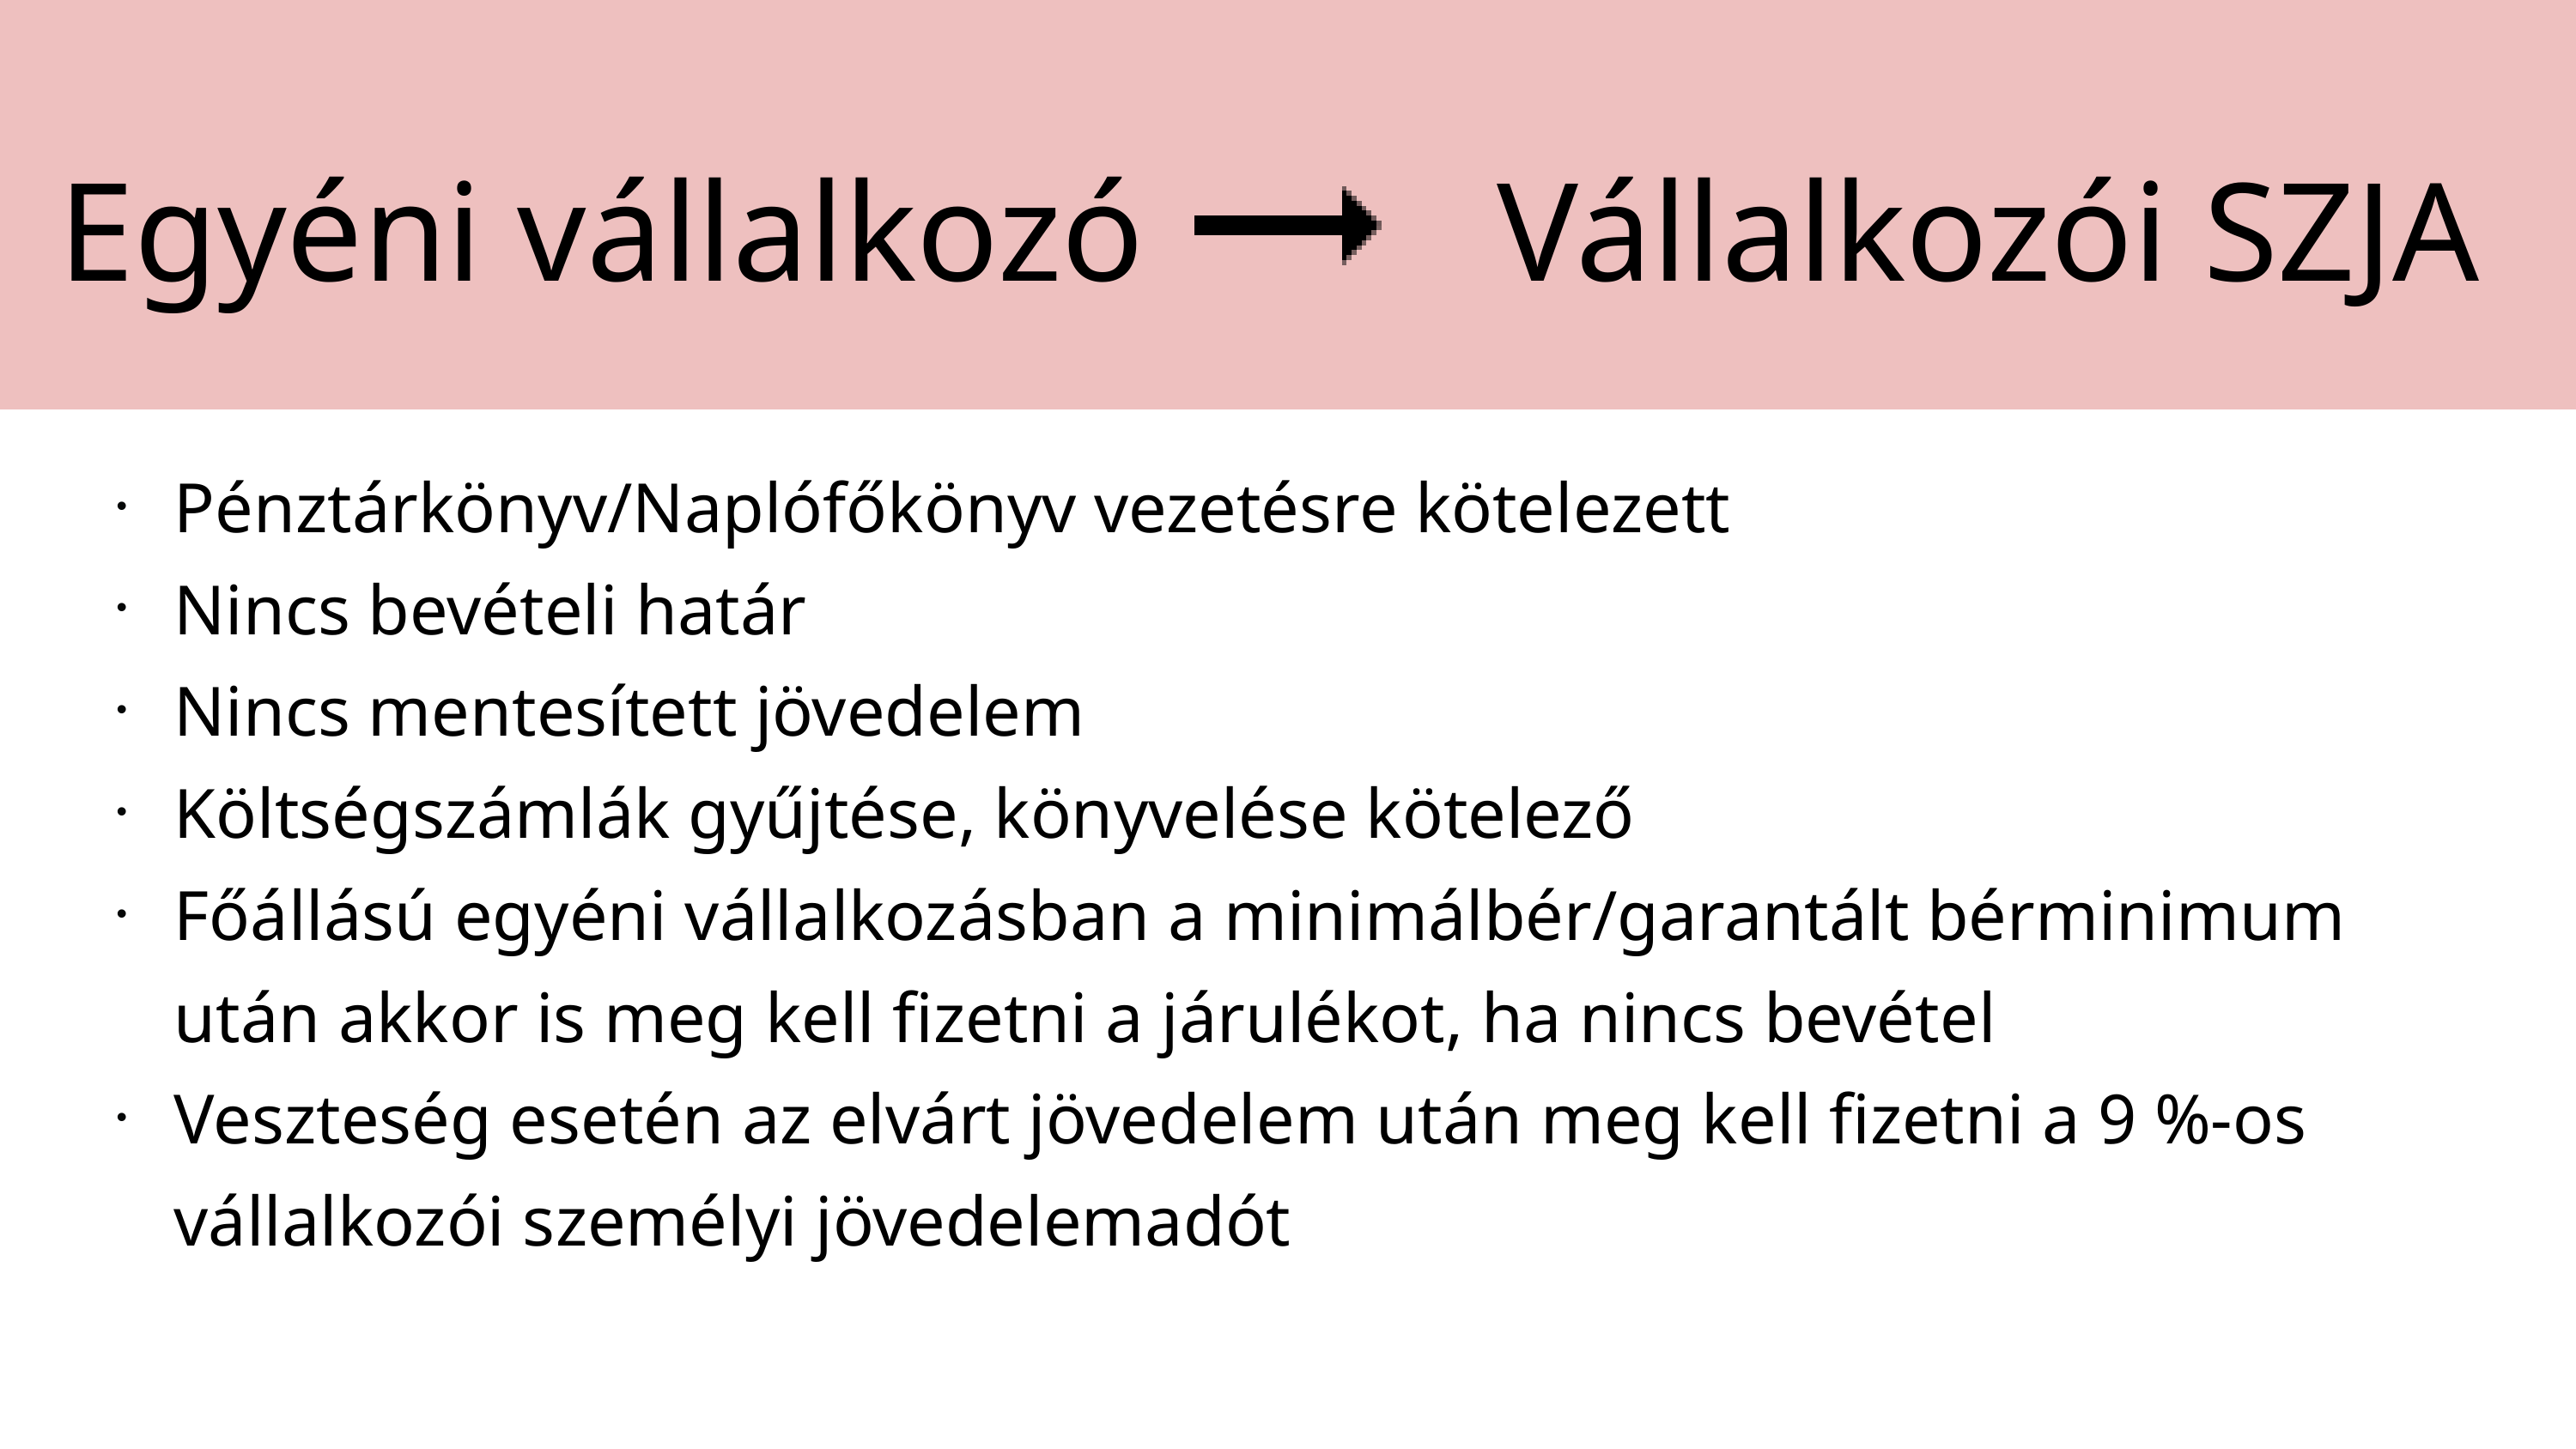

Egyéni vállalkozó Vállalkozói SZJA
Pénztárkönyv/Naplófőkönyv vezetésre kötelezett
Nincs bevételi határ
Nincs mentesített jövedelem
Költségszámlák gyűjtése, könyvelése kötelező
Főállású egyéni vállalkozásban a minimálbér/garantált bérminimum után akkor is meg kell fizetni a járulékot, ha nincs bevétel
Veszteség esetén az elvárt jövedelem után meg kell fizetni a 9 %-os vállalkozói személyi jövedelemadót